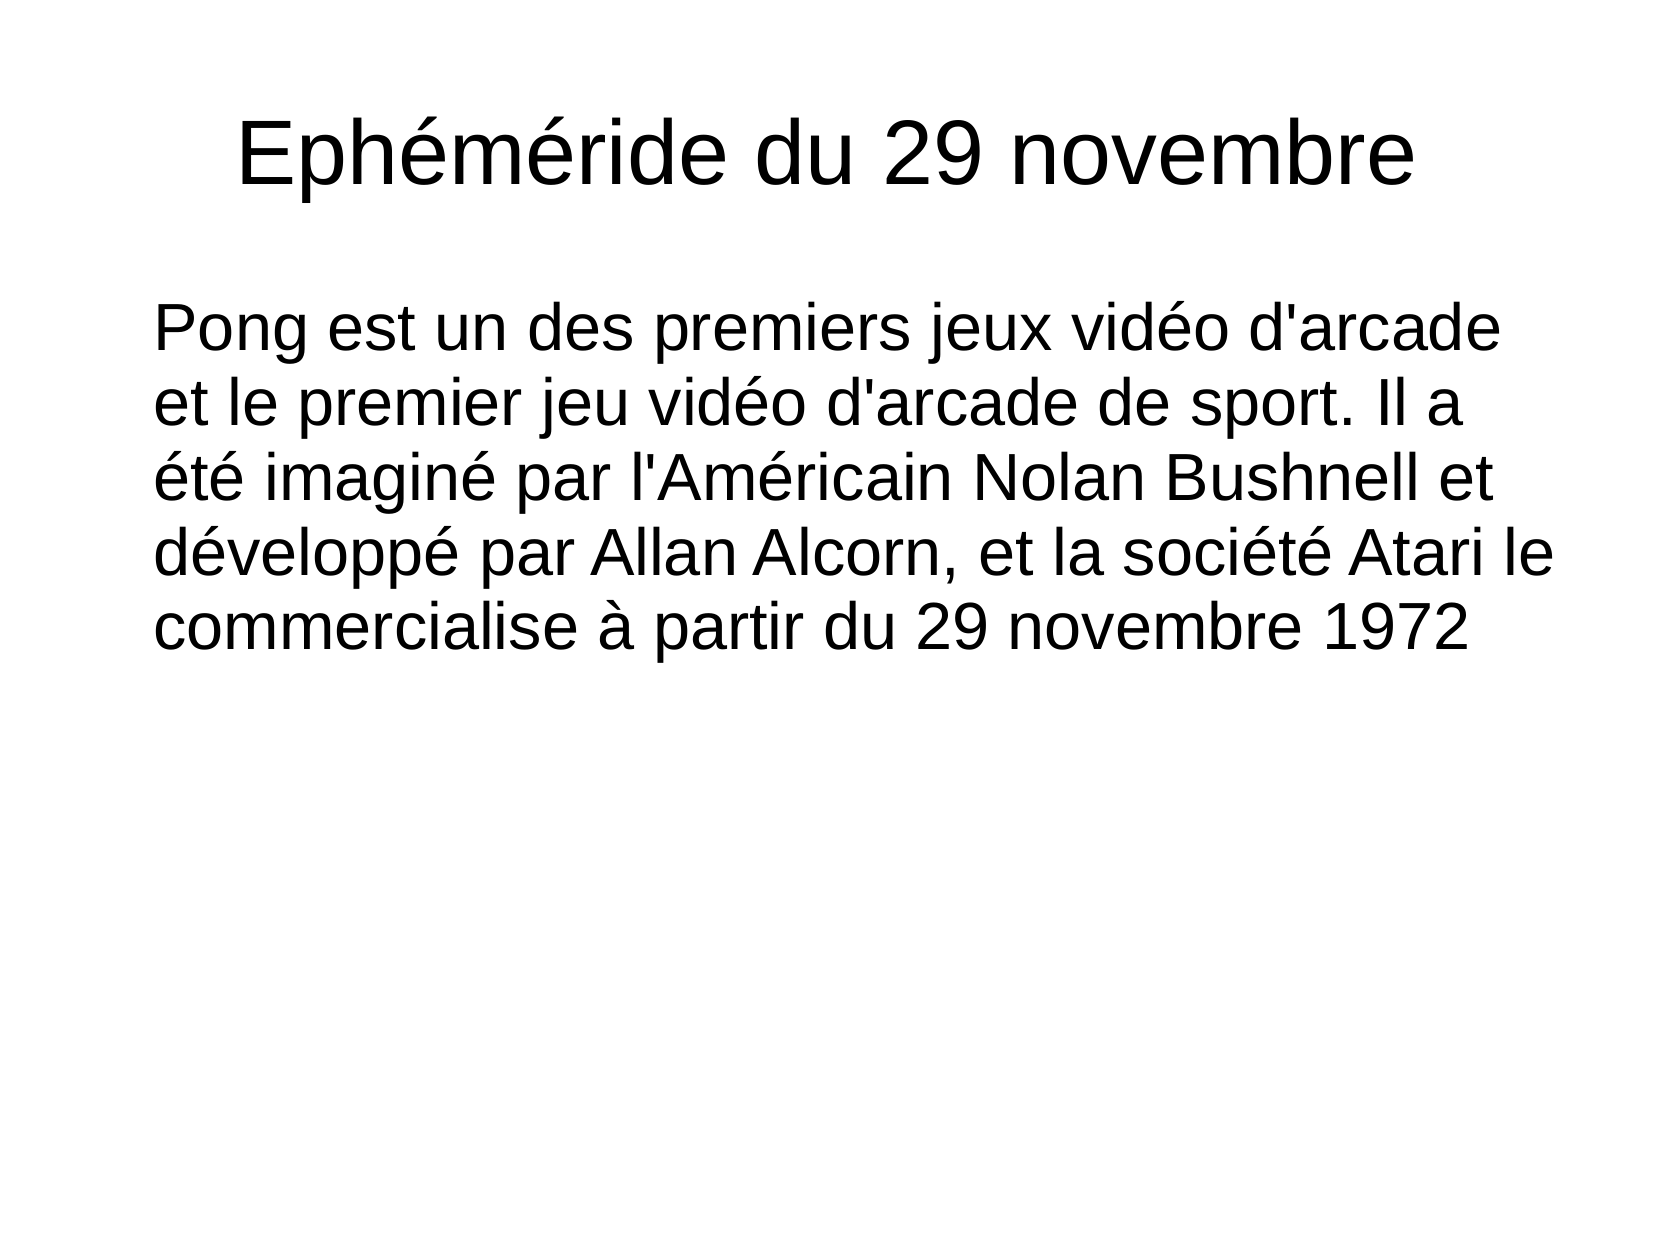

# Ephéméride du 29 novembre
Pong est un des premiers jeux vidéo d'arcade et le premier jeu vidéo d'arcade de sport. Il a été imaginé par l'Américain Nolan Bushnell et développé par Allan Alcorn, et la société Atari le commercialise à partir du 29 novembre 1972